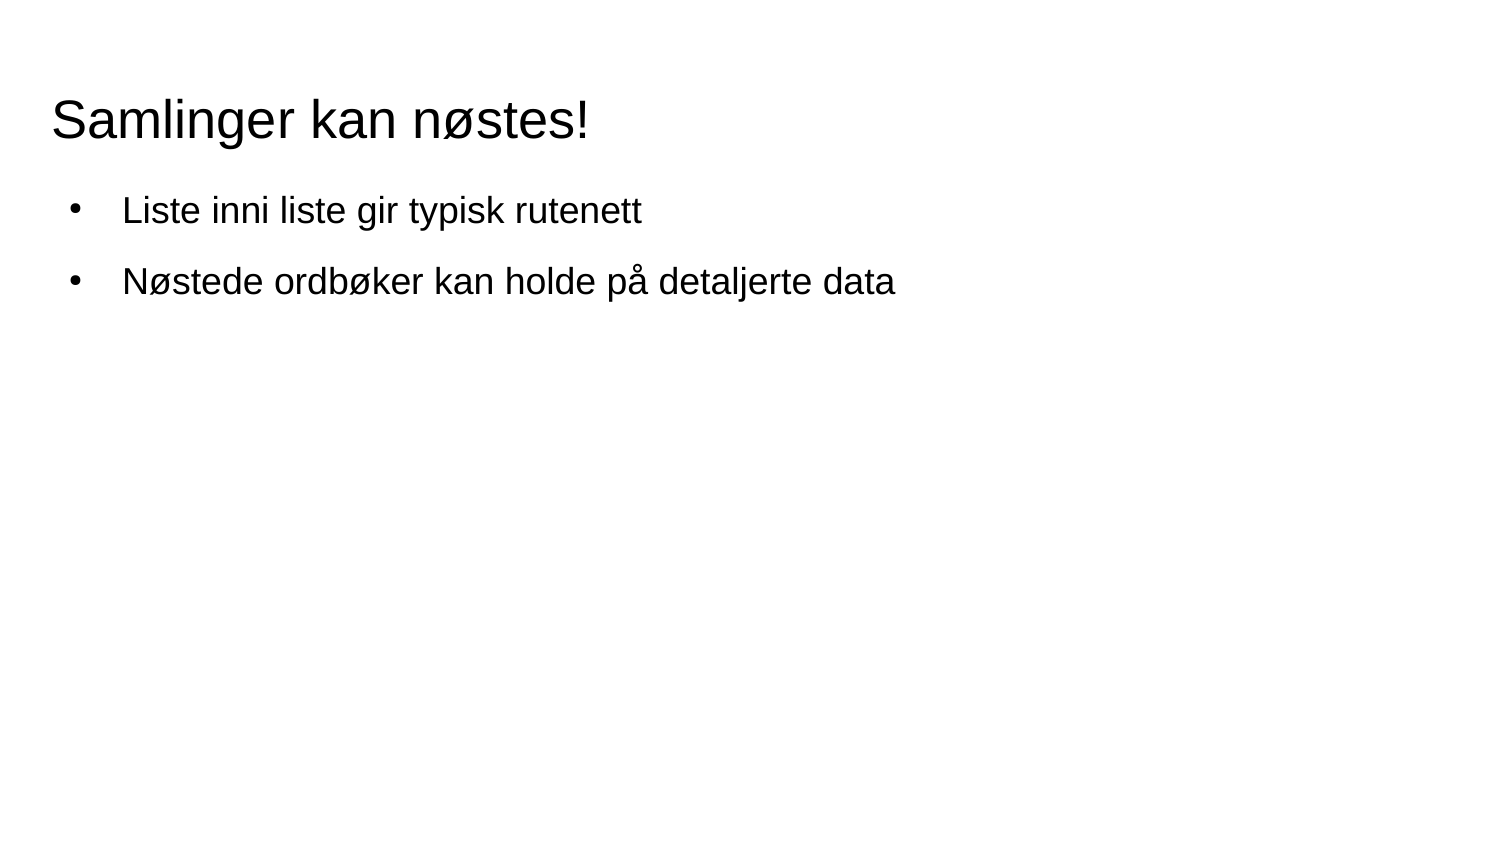

# Samlinger kan nøstes!
Liste inni liste gir typisk rutenett
Nøstede ordbøker kan holde på detaljerte data